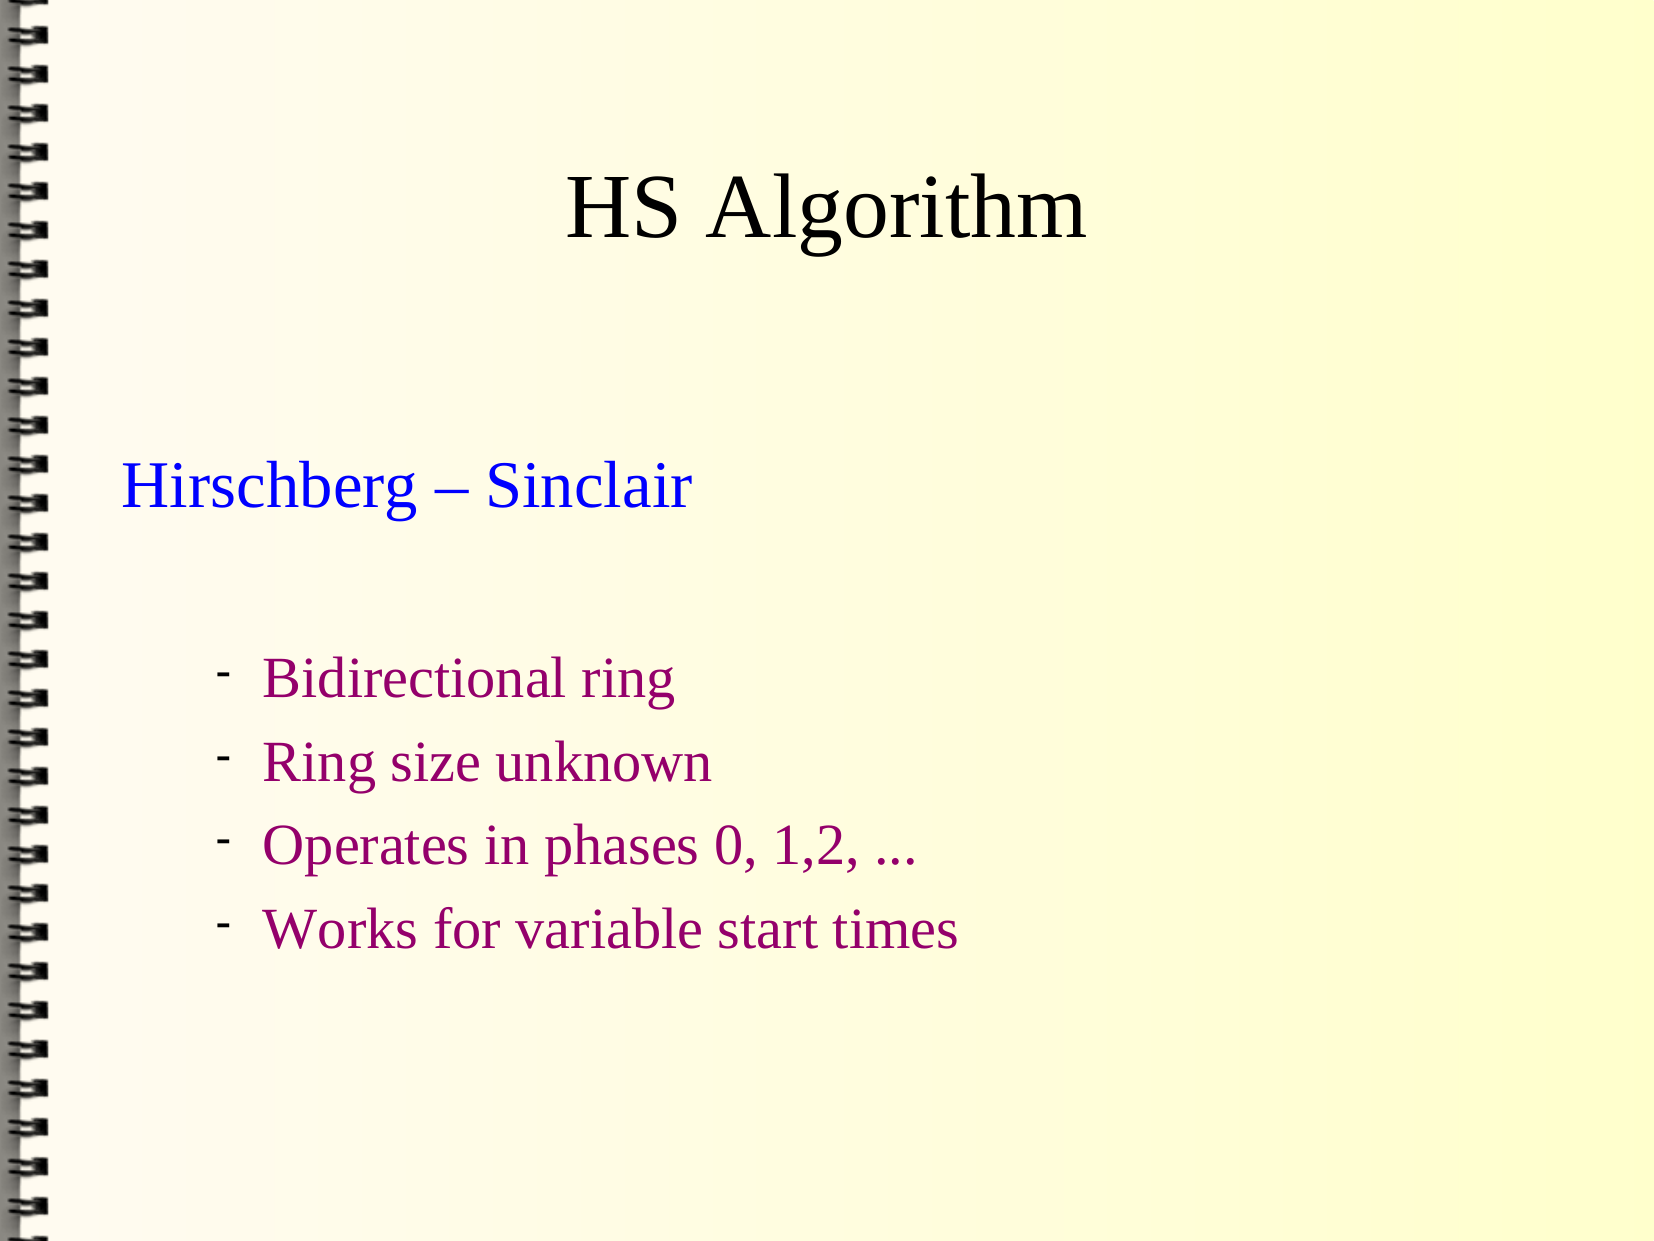

# HS Algorithm
Hirschberg – Sinclair
Bidirectional ring
Ring size unknown
Operates in phases 0, 1,2, ...
Works for variable start times